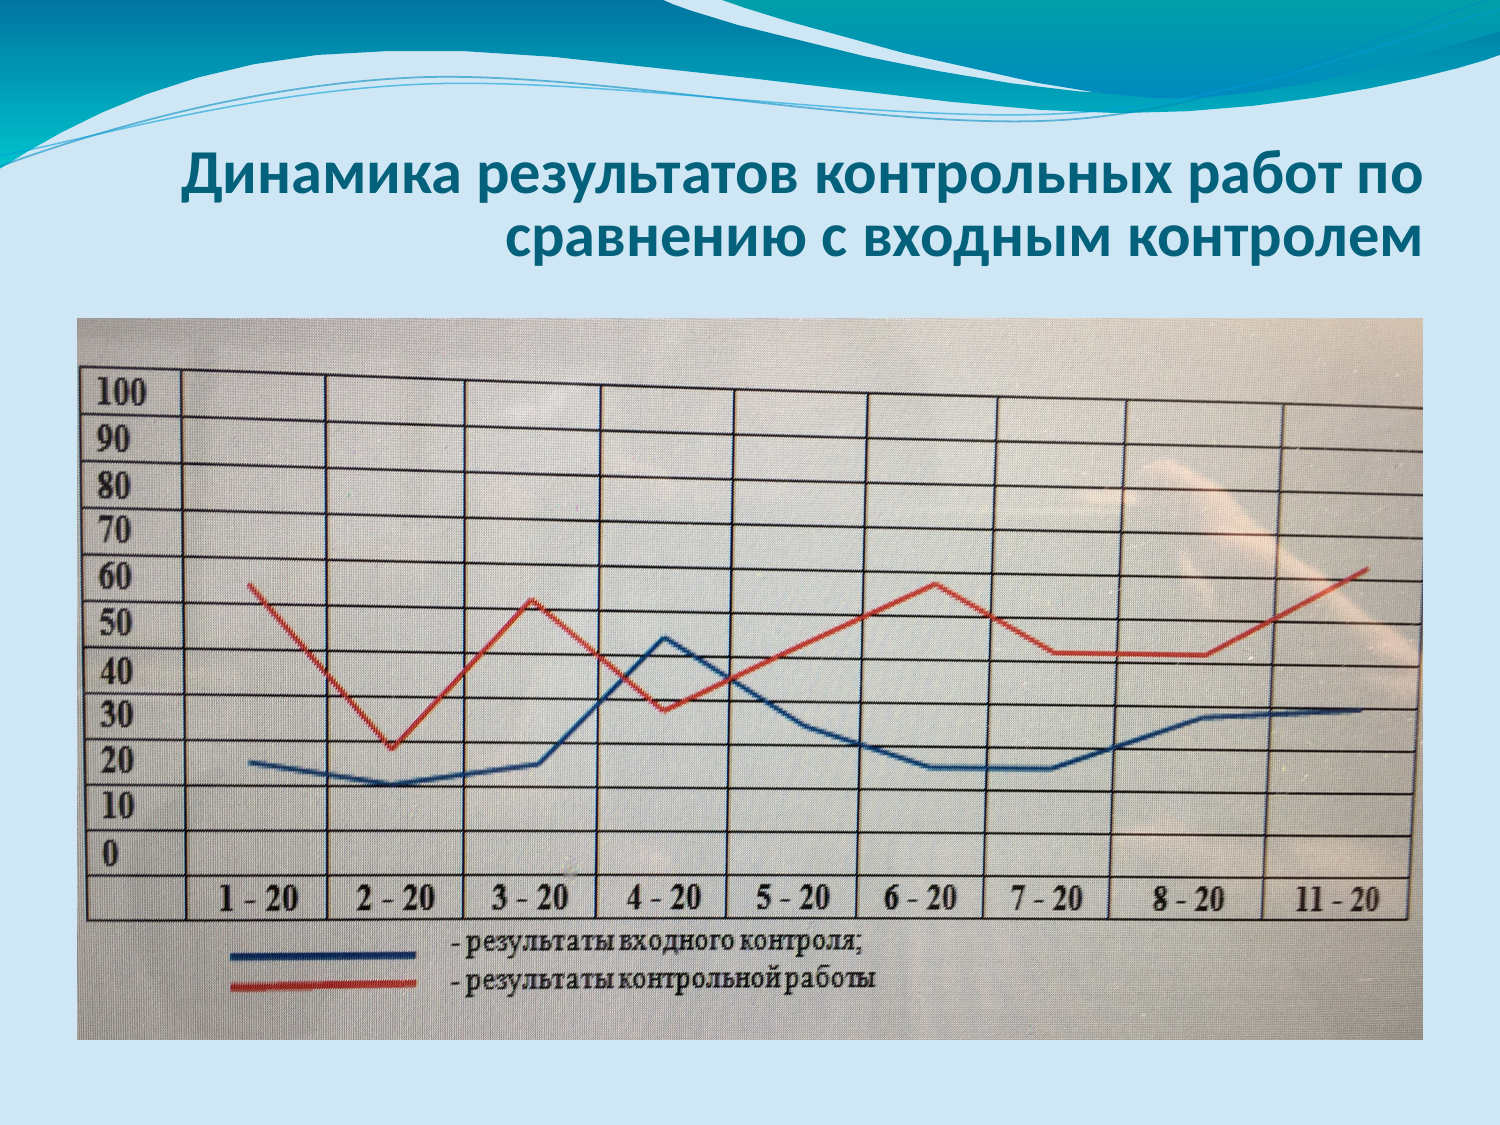

# Динамика результатов контрольных работ по сравнению с входным контролем